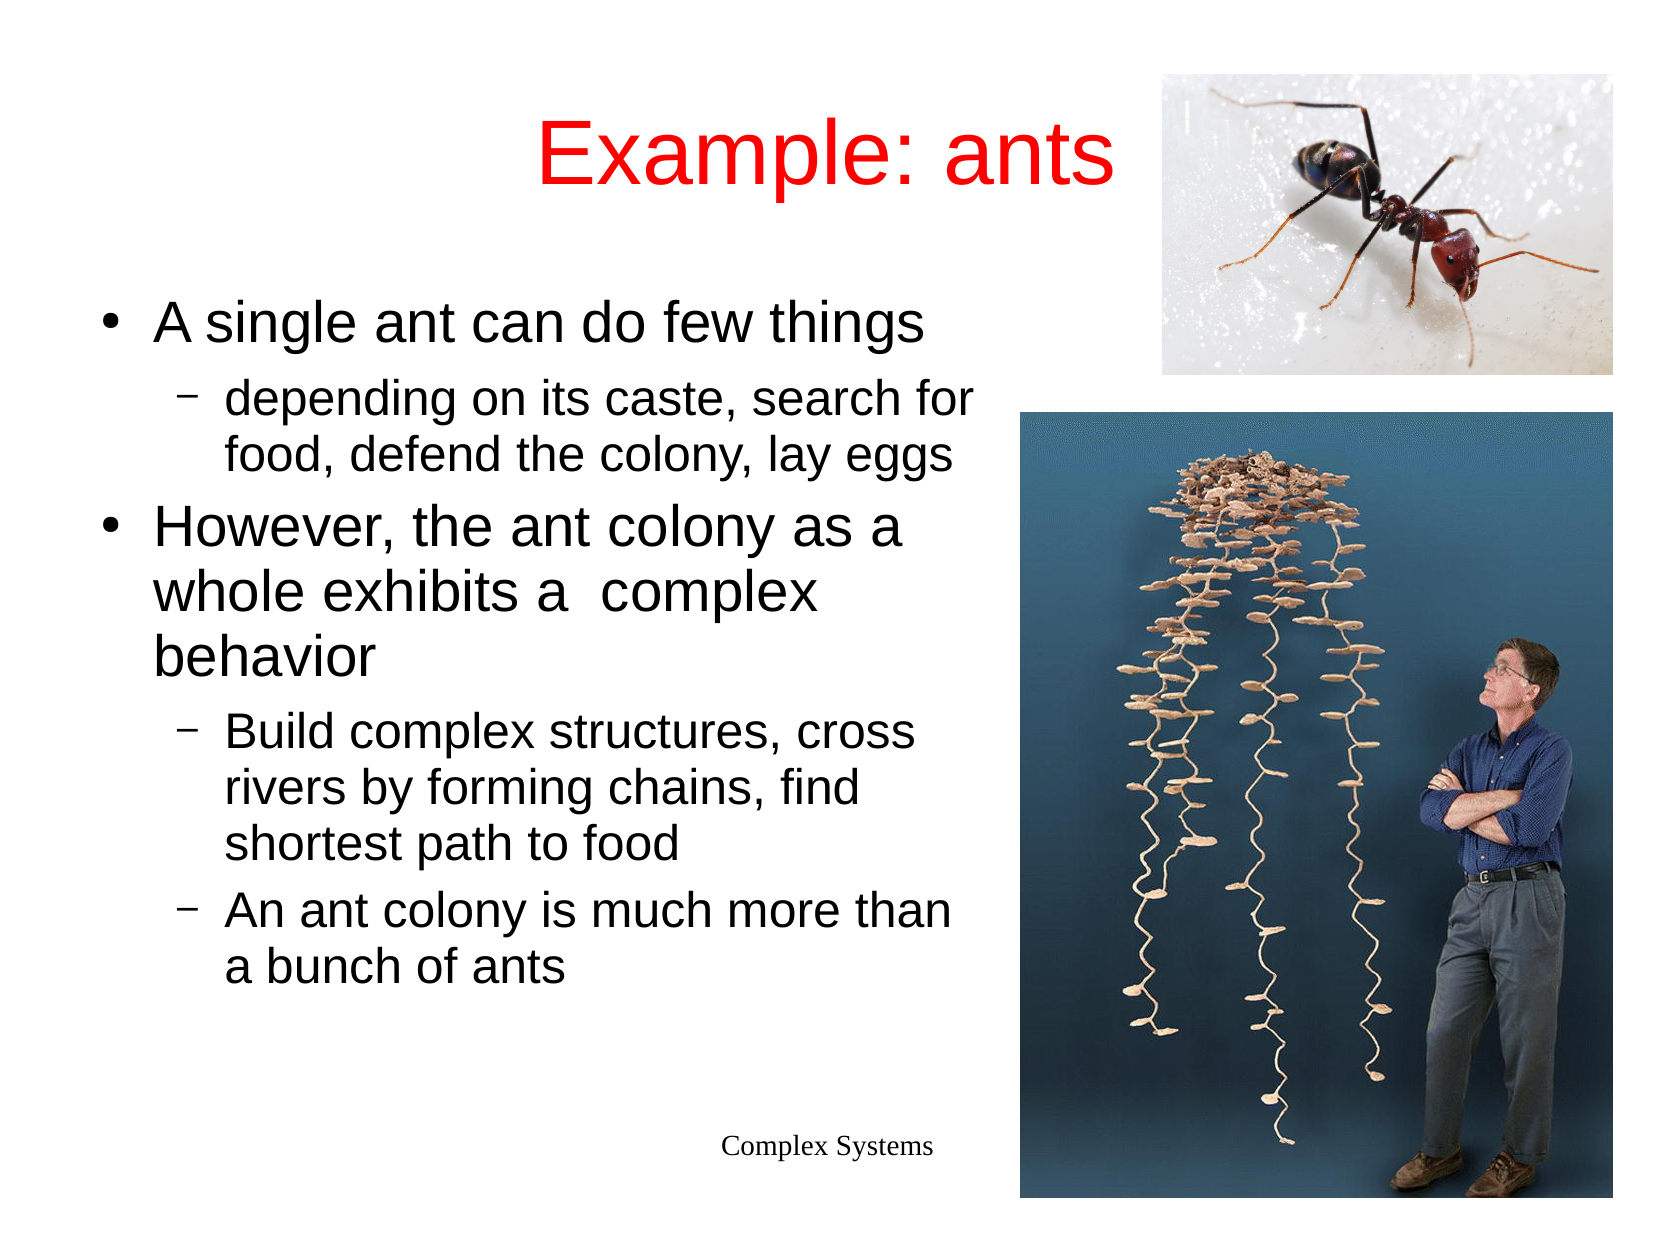

# Example: ants
A single ant can do few things
depending on its caste, search for food, defend the colony, lay eggs
However, the ant colony as a whole exhibits a complex behavior
Build complex structures, cross rivers by forming chains, find shortest path to food
An ant colony is much more than a bunch of ants
Complex Systems
15